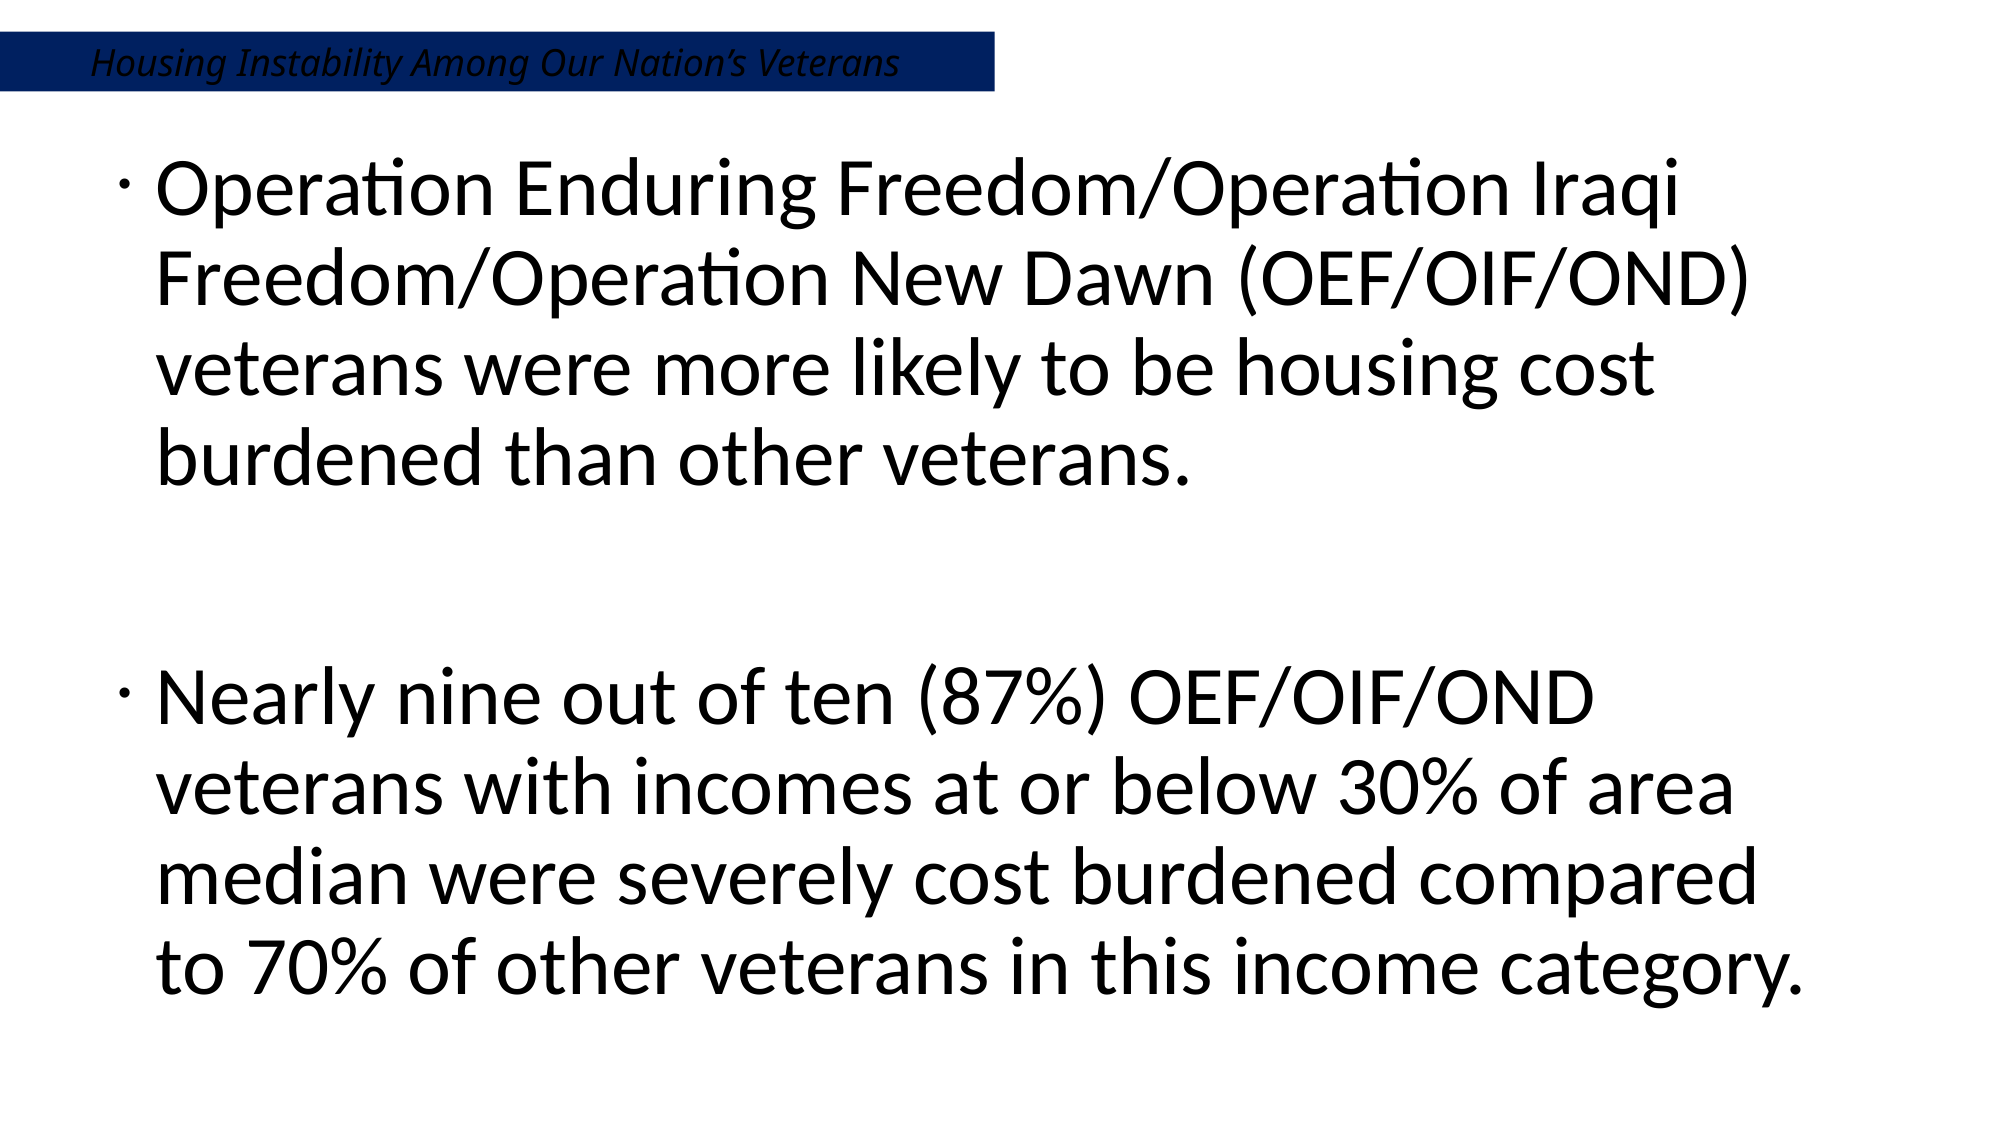

Housing Instability Among Our Nation’s Veterans
# Operation Enduring Freedom/Operation Iraqi Freedom/Operation New Dawn (OEF/OIF/OND) veterans were more likely to be housing cost burdened than other veterans.
Nearly nine out of ten (87%) OEF/OIF/OND veterans with incomes at or below 30% of area median were severely cost burdened compared to 70% of other veterans in this income category.